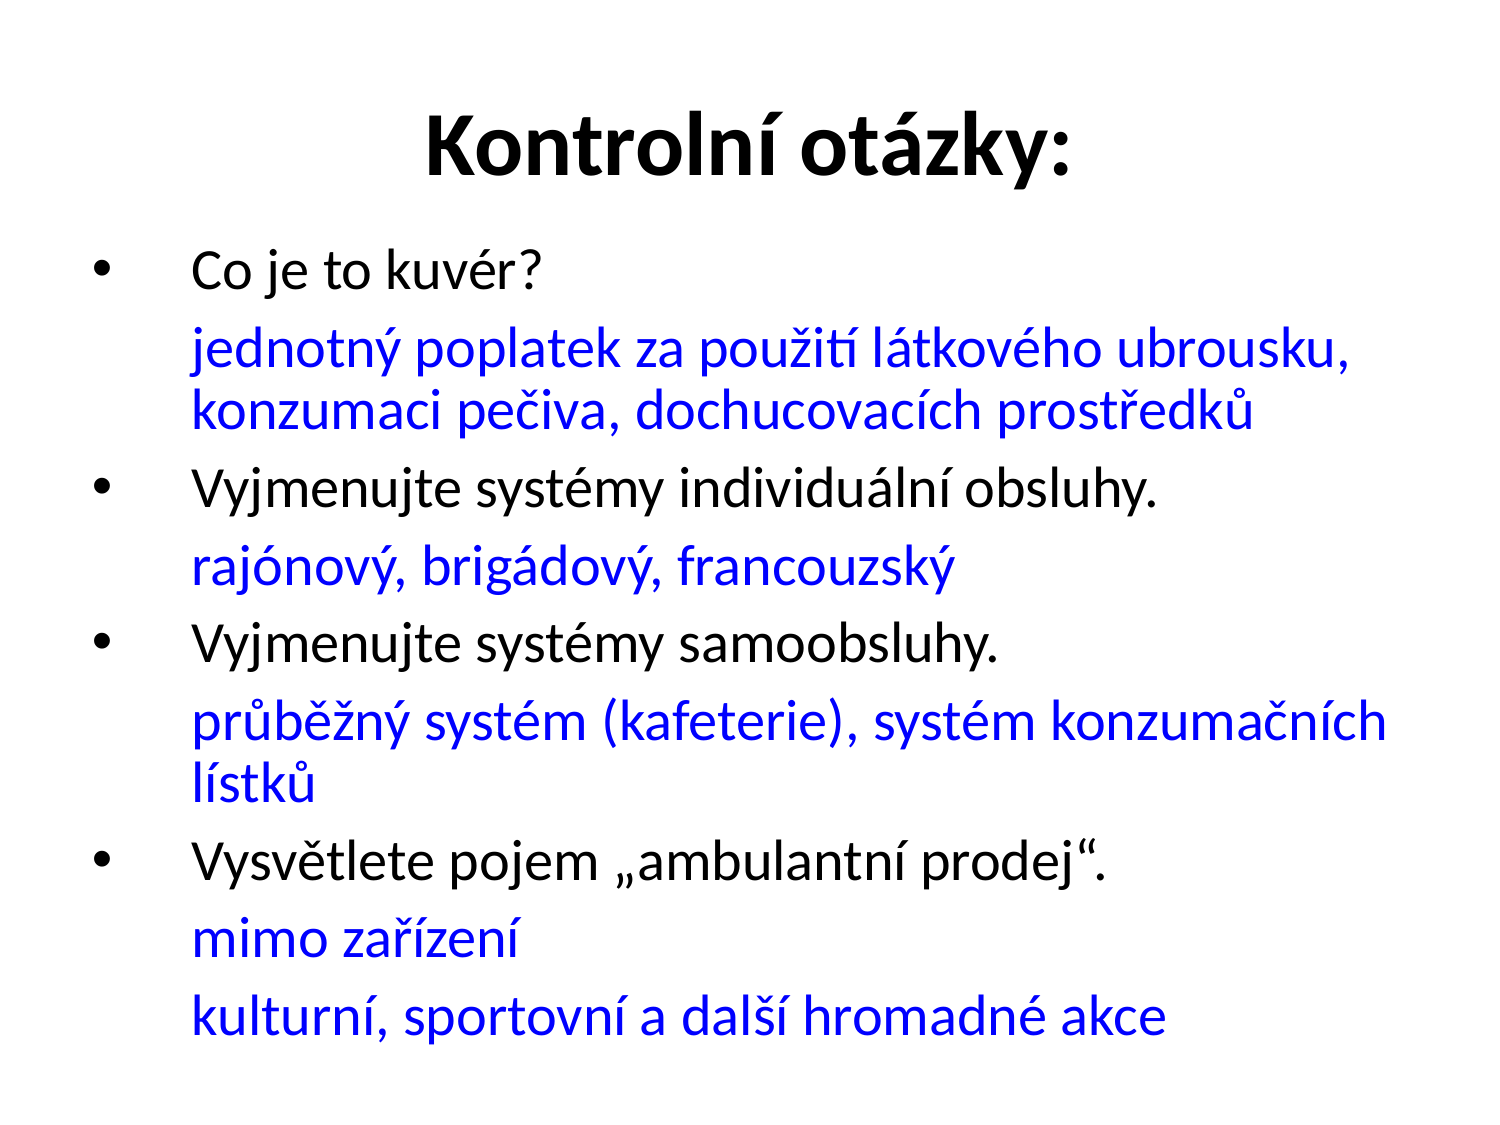

# Kontrolní otázky:
Co je to kuvér?
	jednotný poplatek za použití látkového ubrousku, konzumaci pečiva, dochucovacích prostředků
Vyjmenujte systémy individuální obsluhy.
	rajónový, brigádový, francouzský
Vyjmenujte systémy samoobsluhy.
	průběžný systém (kafeterie), systém konzumačních lístků
Vysvětlete pojem „ambulantní prodej“.
	mimo zařízení
	kulturní, sportovní a další hromadné akce